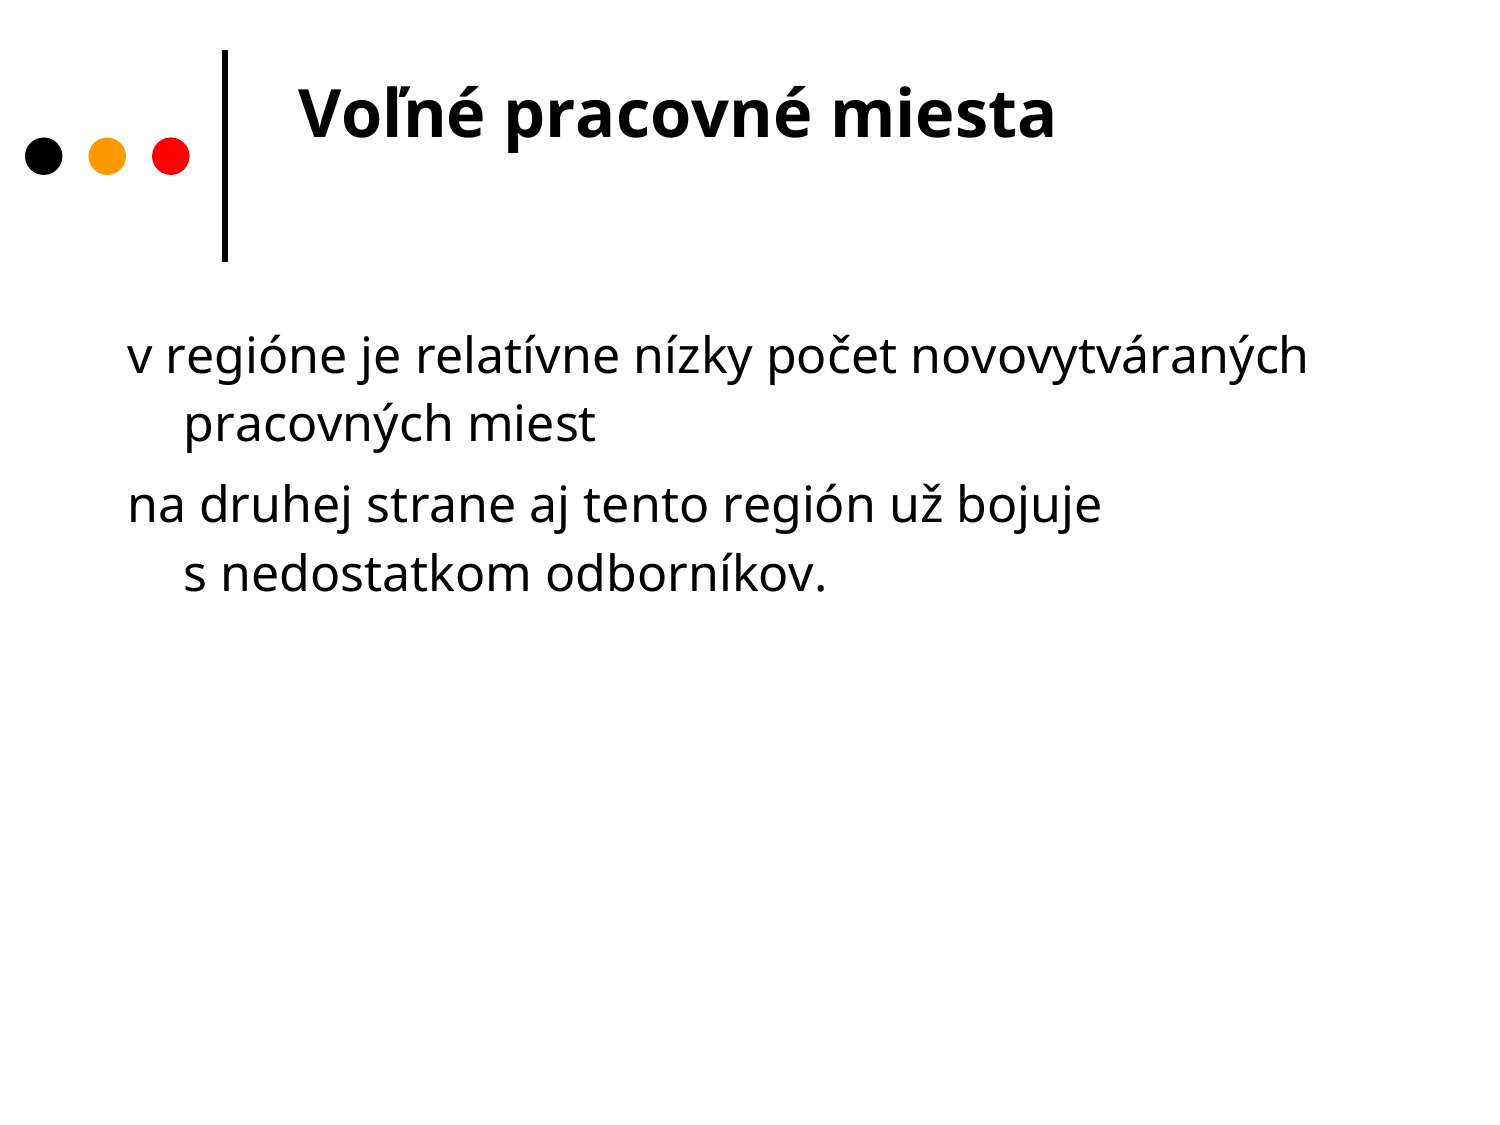

# Voľné pracovné miesta
v regióne je relatívne nízky počet novovytváraných pracovných miest
na druhej strane aj tento región už bojuje s nedostatkom odborníkov.